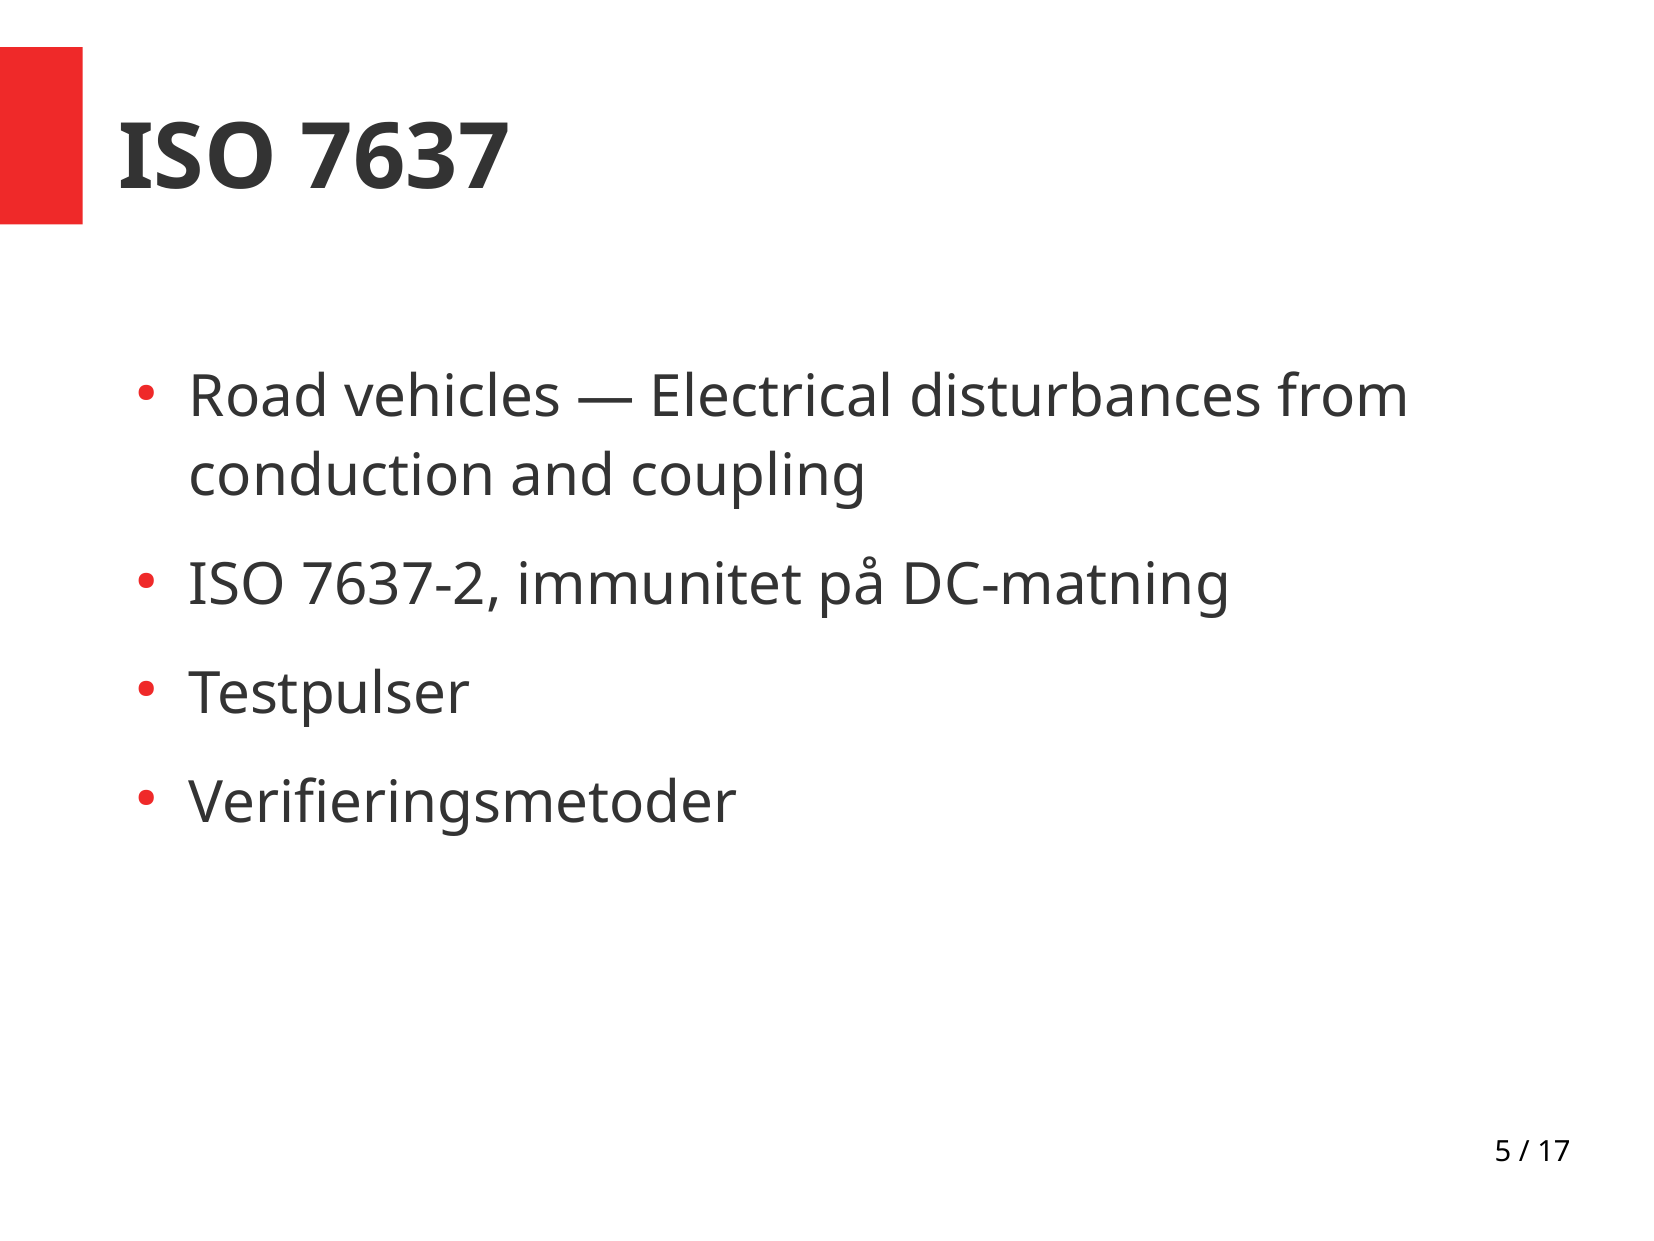

# ISO 7637
Road vehicles — Electrical disturbances from conduction and coupling
ISO 7637-2, immunitet på DC-matning
Testpulser
Verifieringsmetoder
5